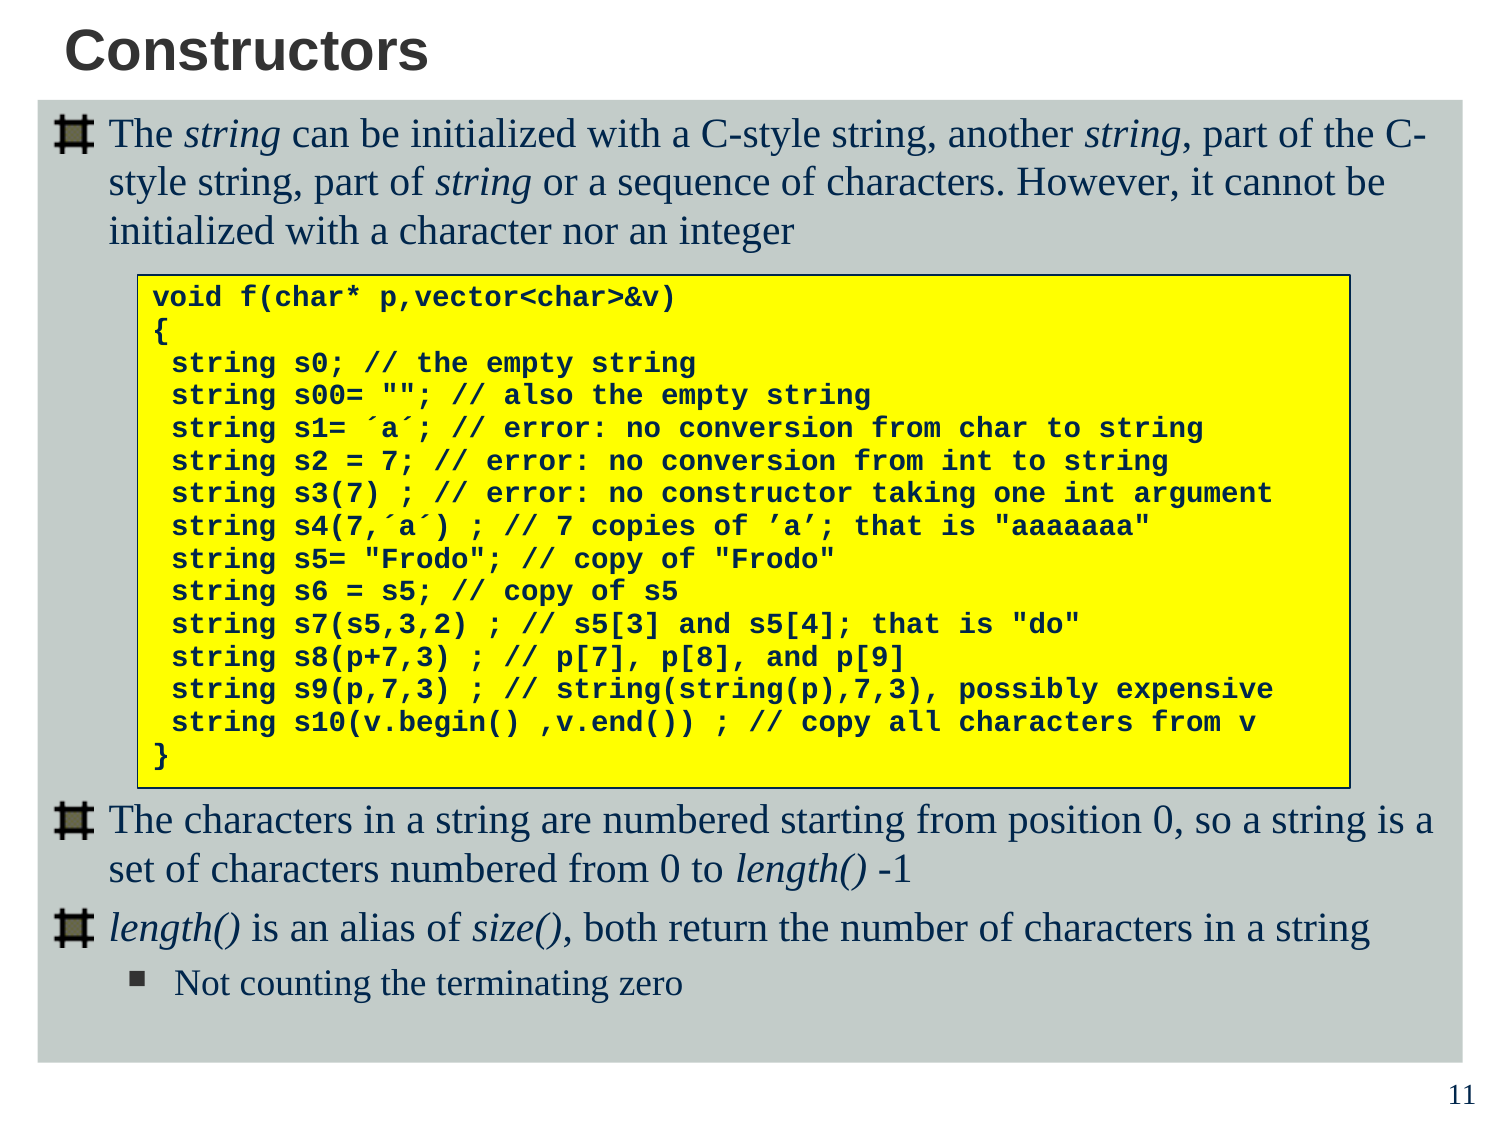

# Constructors
The string can be initialized with a C-style string, another string, part of the C-style string, part of string or a sequence of characters. However, it cannot be initialized with a character nor an integer
The characters in a string are numbered starting from position 0, so a string is a set of characters numbered from 0 to length() -1
length() is an alias of size(), both return the number of characters in a string
Not counting the terminating zero
void f(char* p,vector<char>&v)
{
	string s0; // the empty string
	string s00= ""; // also the empty string
	string s1= ´a´; // error: no conversion from char to string
	string s2 = 7; // error: no conversion from int to string
	string s3(7) ; // error: no constructor taking one int argument
	string s4(7,´a´) ; // 7 copies of ’a’; that is "aaaaaaa"
	string s5= "Frodo"; // copy of "Frodo"
	string s6 = s5; // copy of s5
	string s7(s5,3,2) ; // s5[3] and s5[4]; that is "do"
	string s8(p+7,3) ; // p[7], p[8], and p[9]
	string s9(p,7,3) ; // string(string(p),7,3), possibly expensive
	string s10(v.begin() ,v.end()) ; // copy all characters from v
}